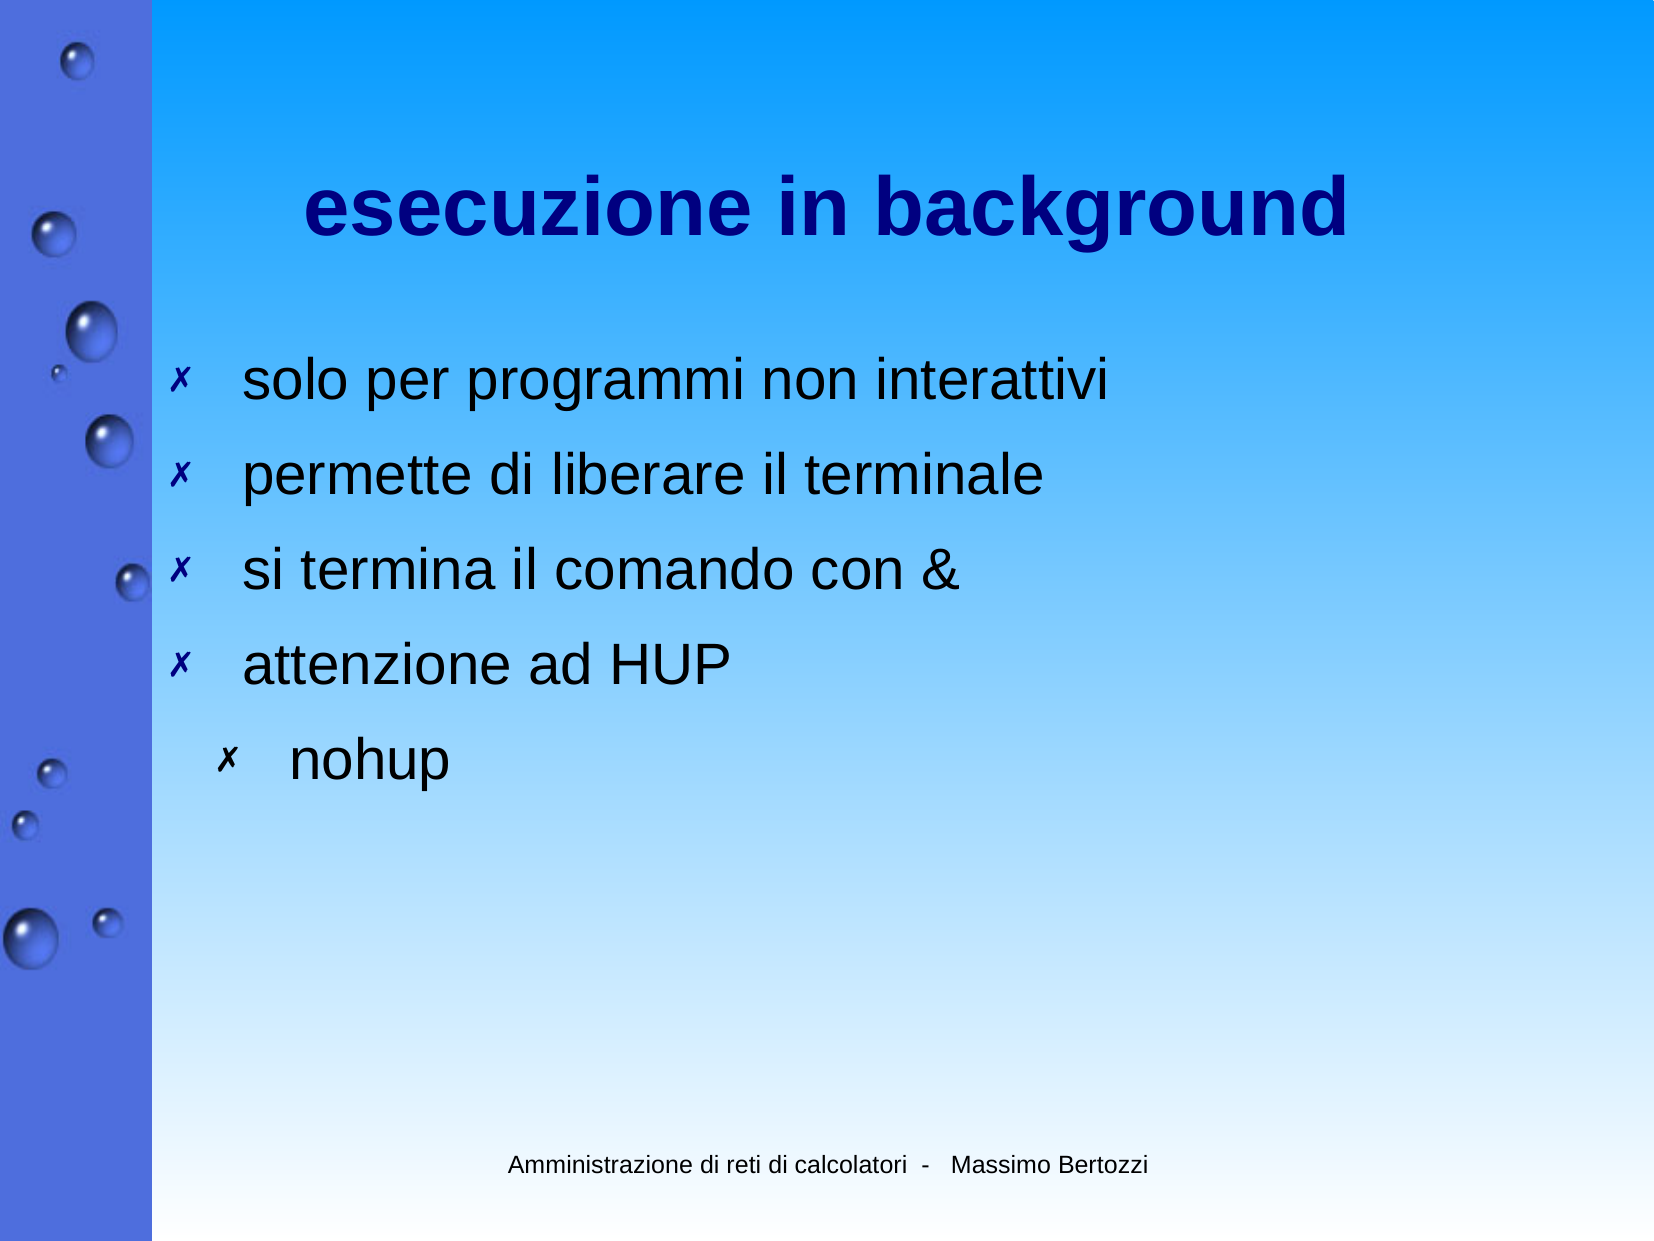

# esecuzione in background
solo per programmi non interattivi
permette di liberare il terminale
si termina il comando con &
attenzione ad HUP
nohup